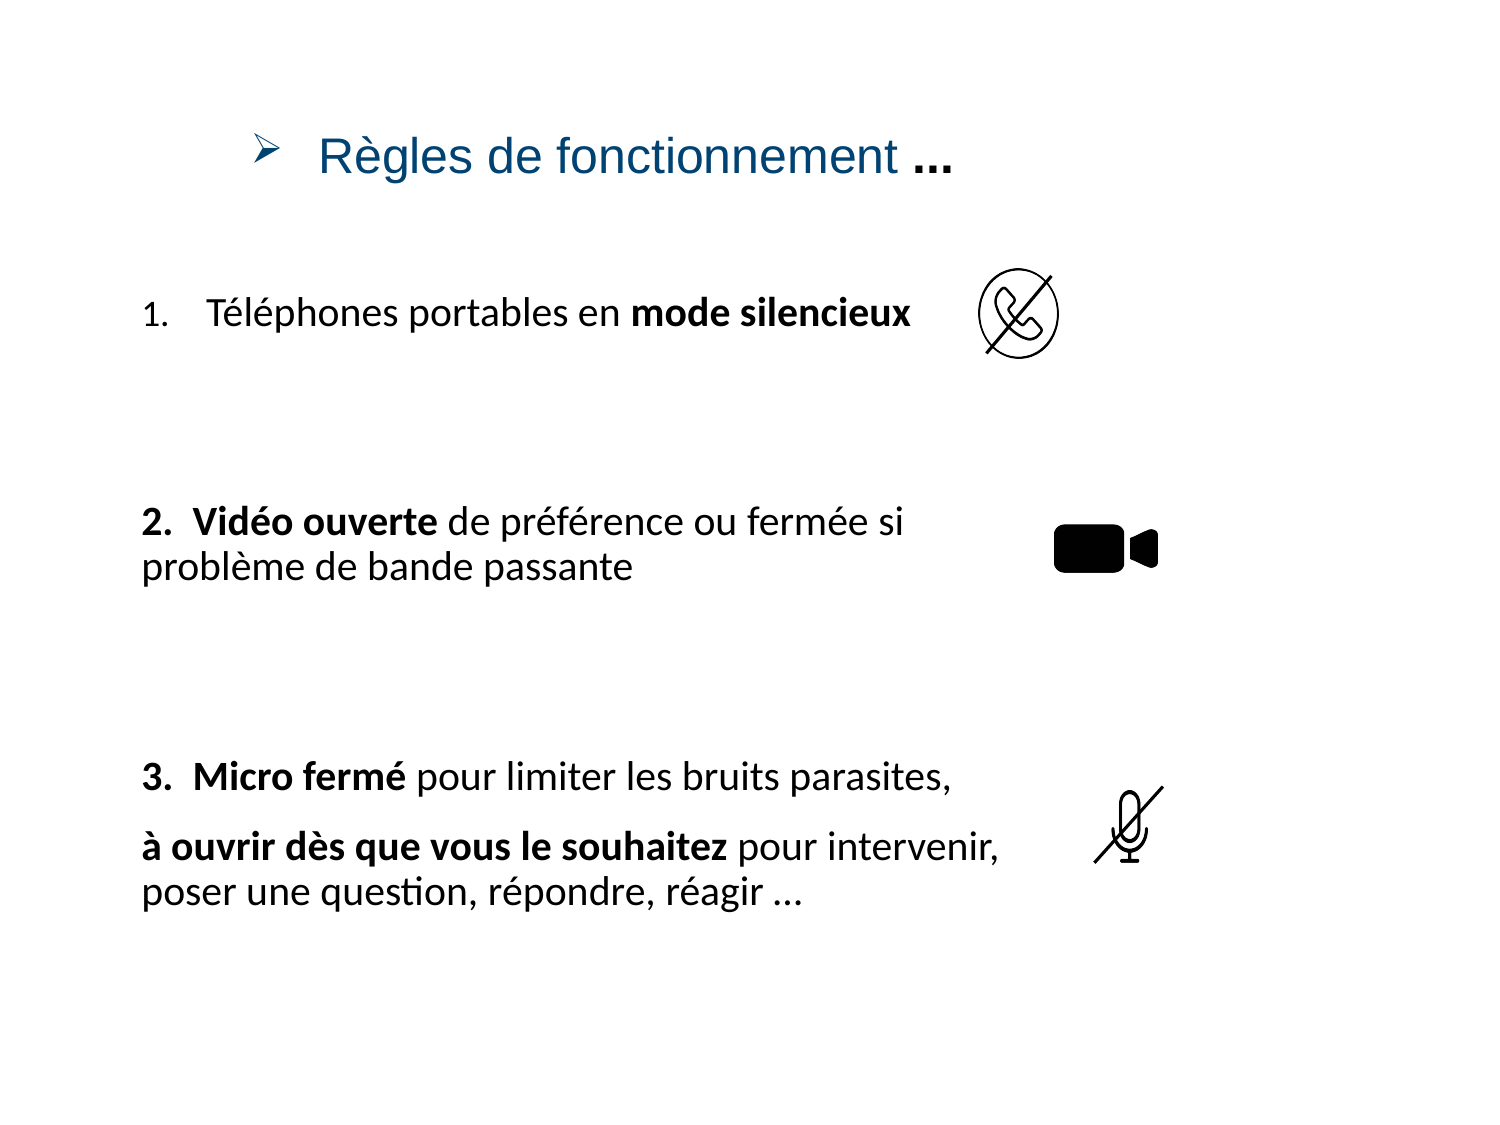

Règles de fonctionnement ...
 Téléphones portables en mode silencieux
2. Vidéo ouverte de préférence ou fermée si problème de bande passante
3. Micro fermé pour limiter les bruits parasites,
à ouvrir dès que vous le souhaitez pour intervenir, poser une question, répondre, réagir …